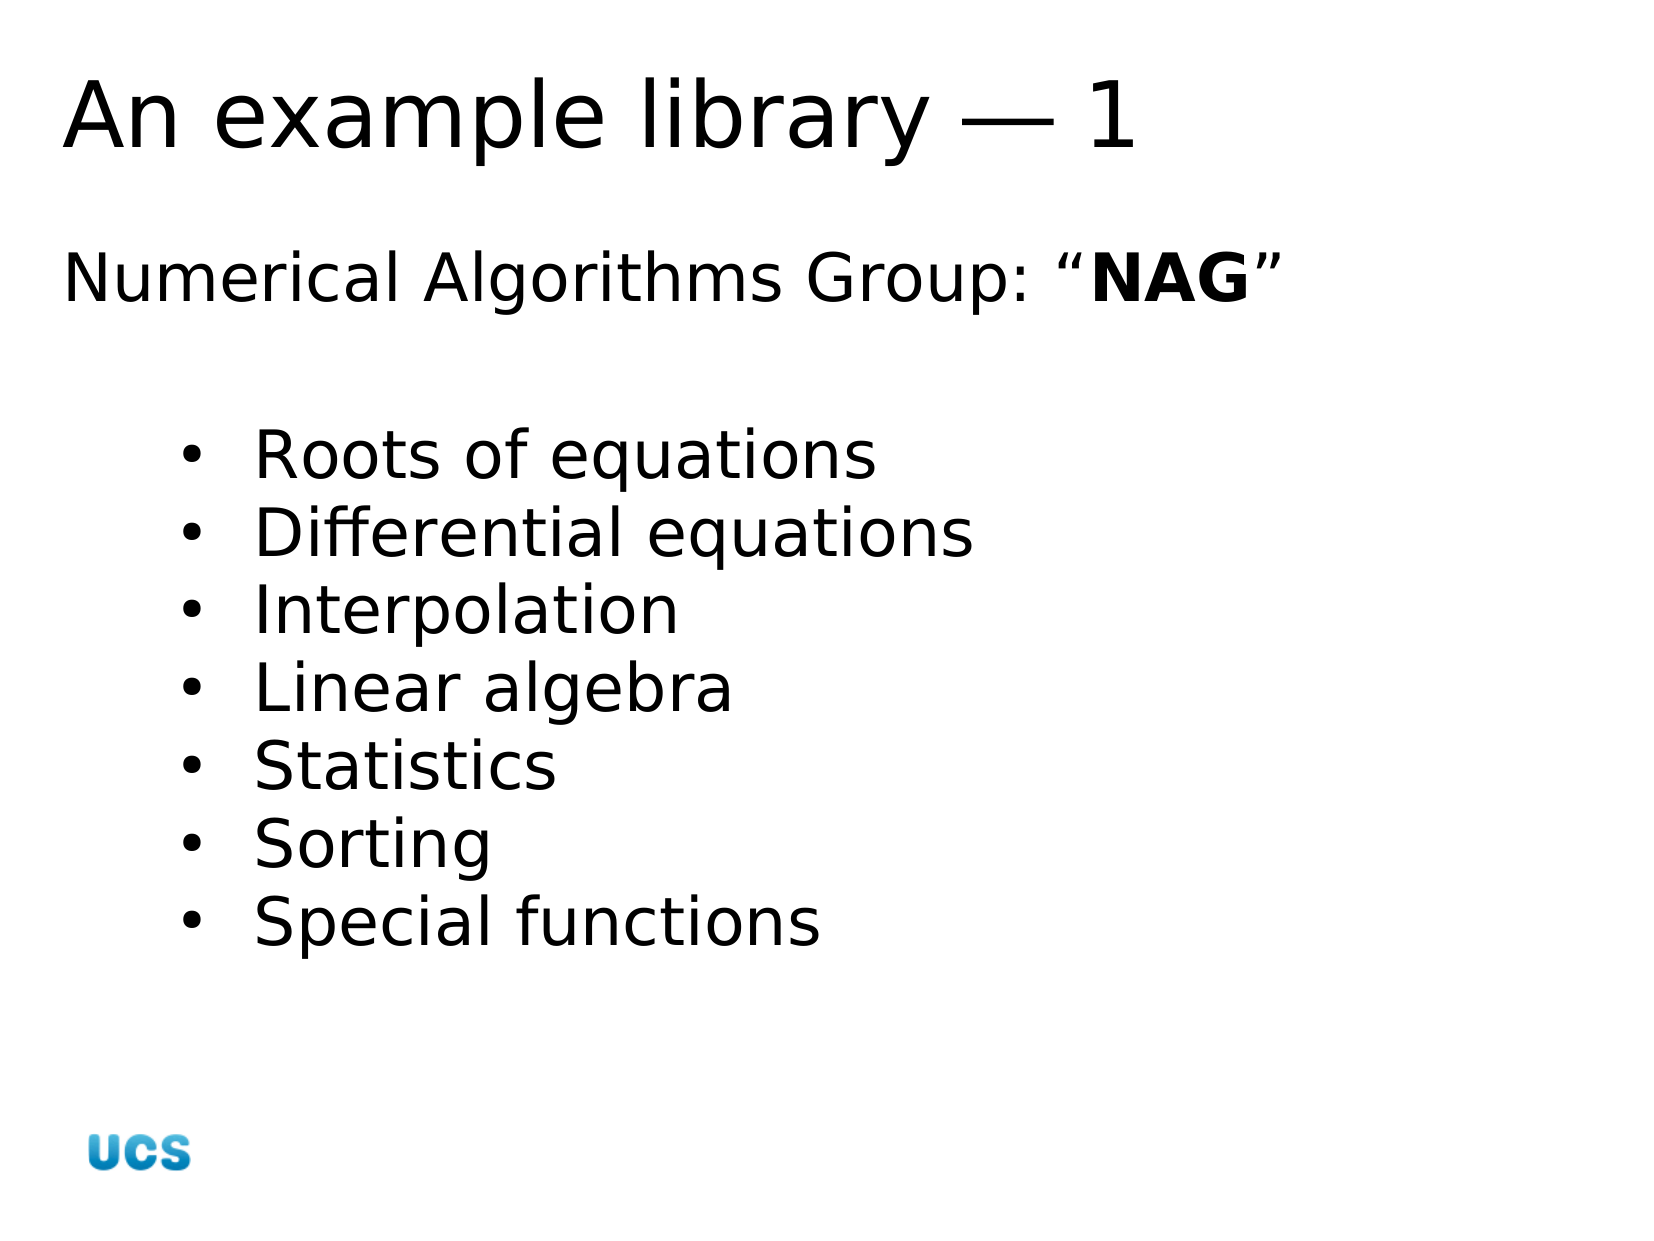

An example library ― 1
Numerical Algorithms Group: “NAG”
	Roots of equations
	Differential equations
	Interpolation
	Linear algebra
	Statistics
	Sorting
	Special functions